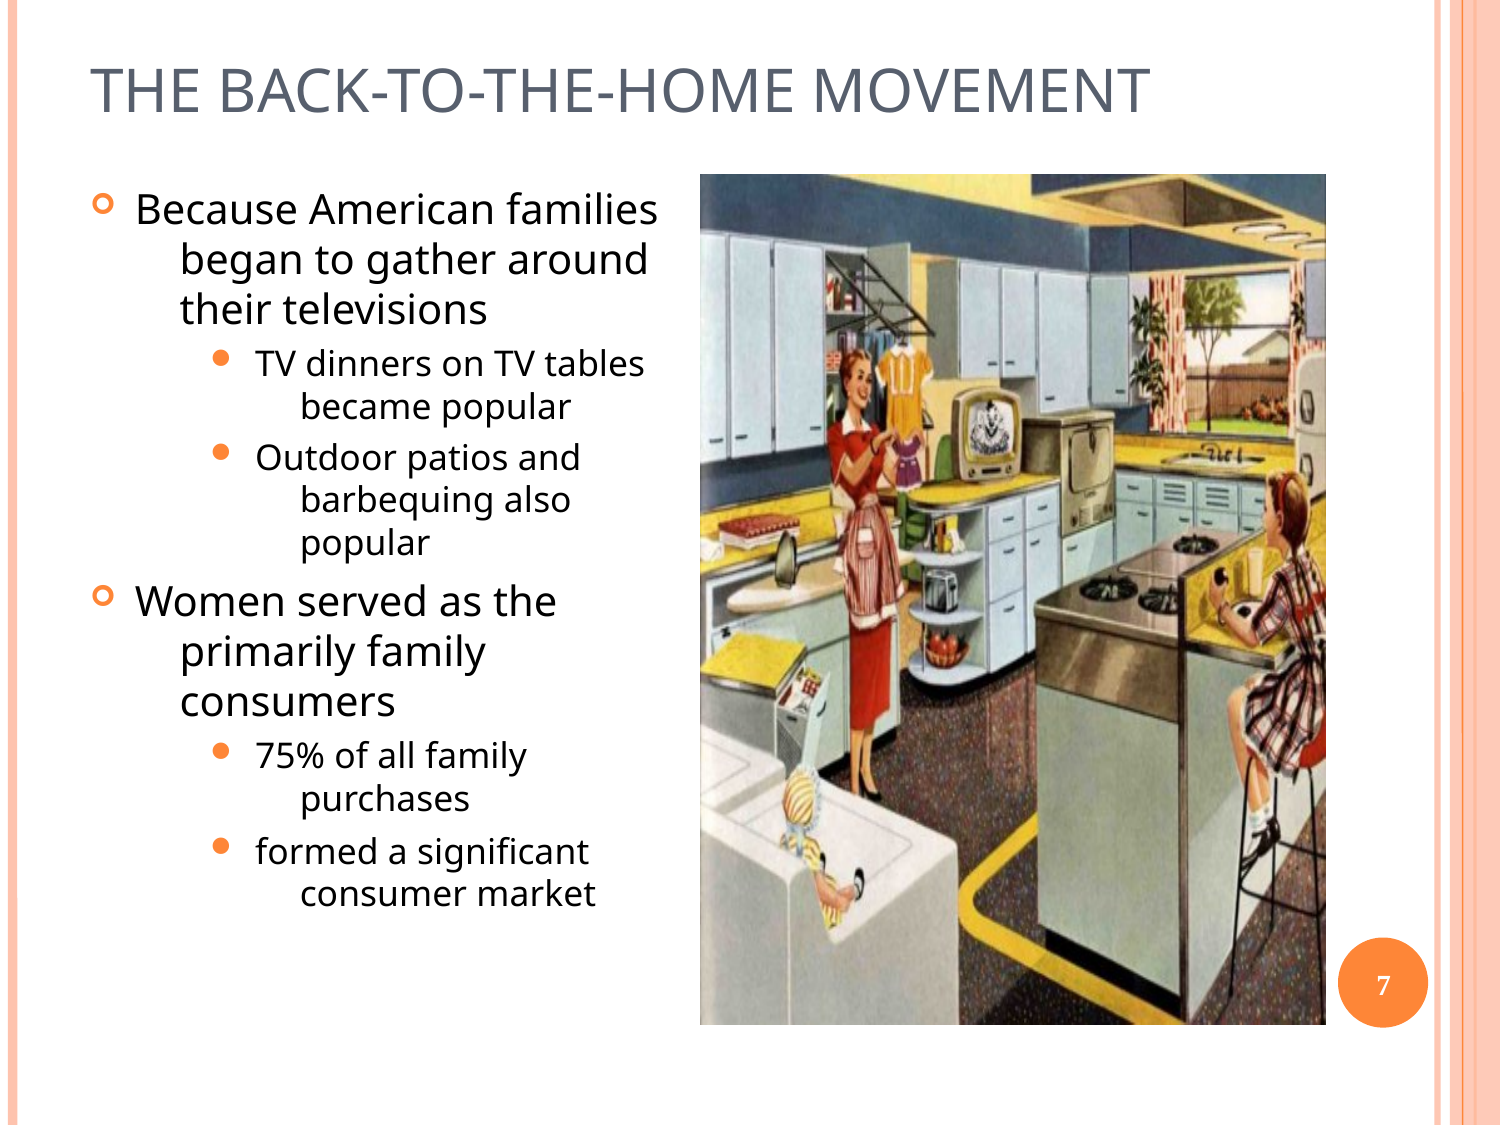

# The Back-to-the-Home Movement
Because American families began to gather around their televisions
TV dinners on TV tables became popular
Outdoor patios and barbequing also popular
Women served as the primarily family consumers
75% of all family purchases
formed a significant consumer market